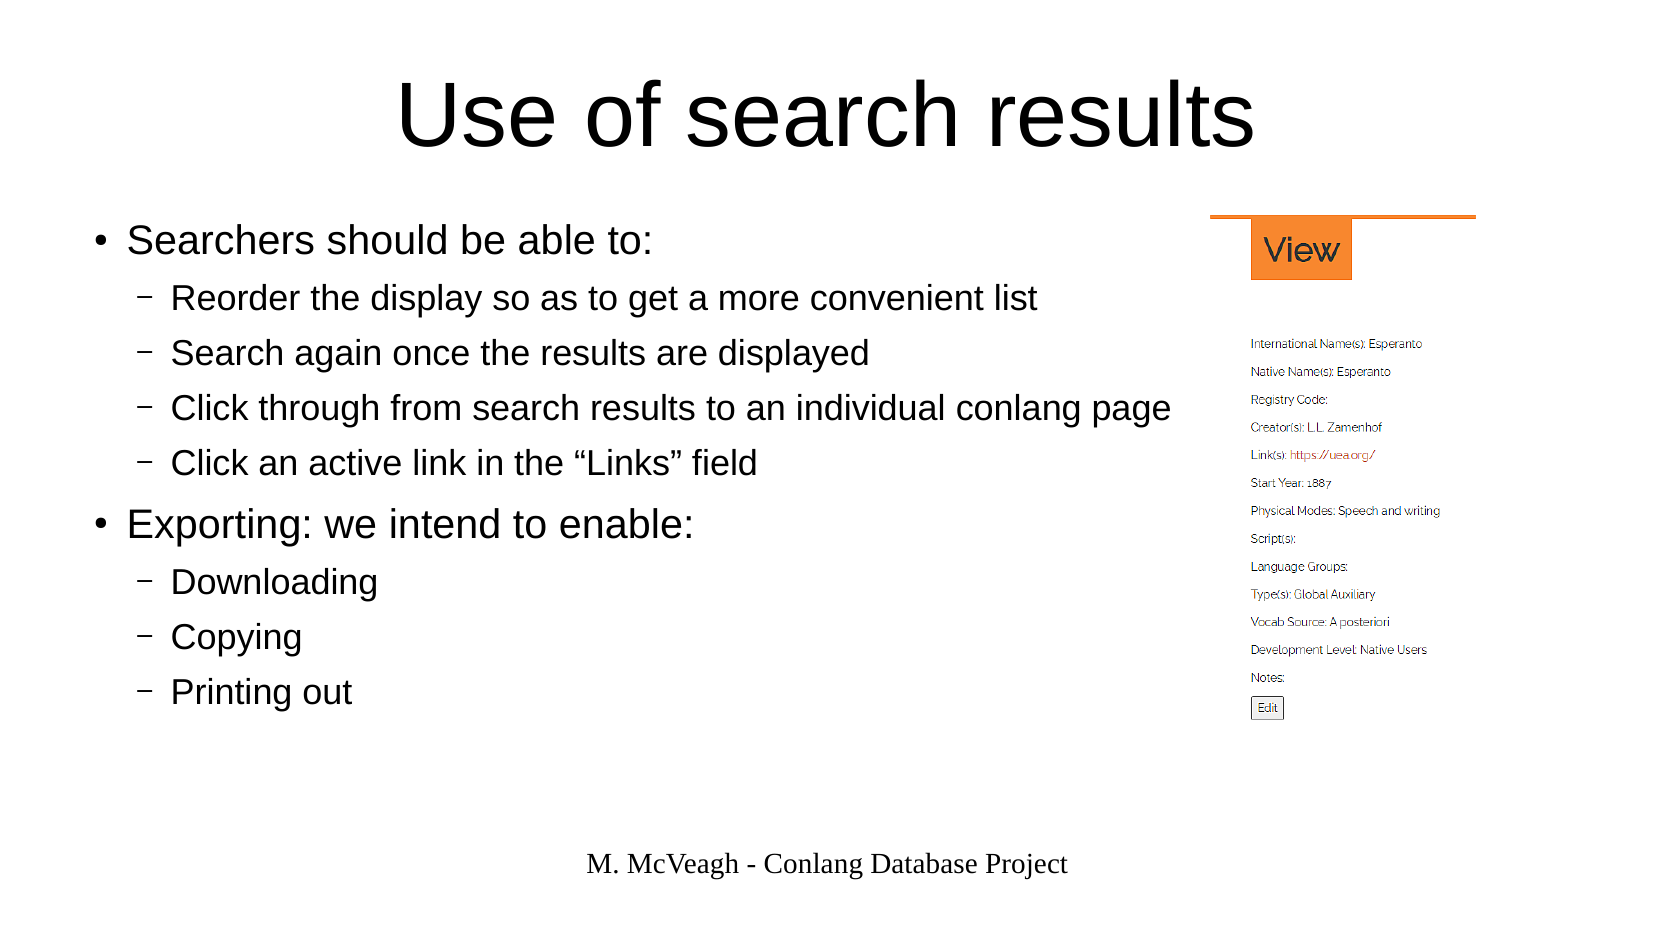

# Use of search results
Searchers should be able to:
Reorder the display so as to get a more convenient list
Search again once the results are displayed
Click through from search results to an individual conlang page
Click an active link in the “Links” field
Exporting: we intend to enable:
Downloading
Copying
Printing out
M. McVeagh - Conlang Database Project